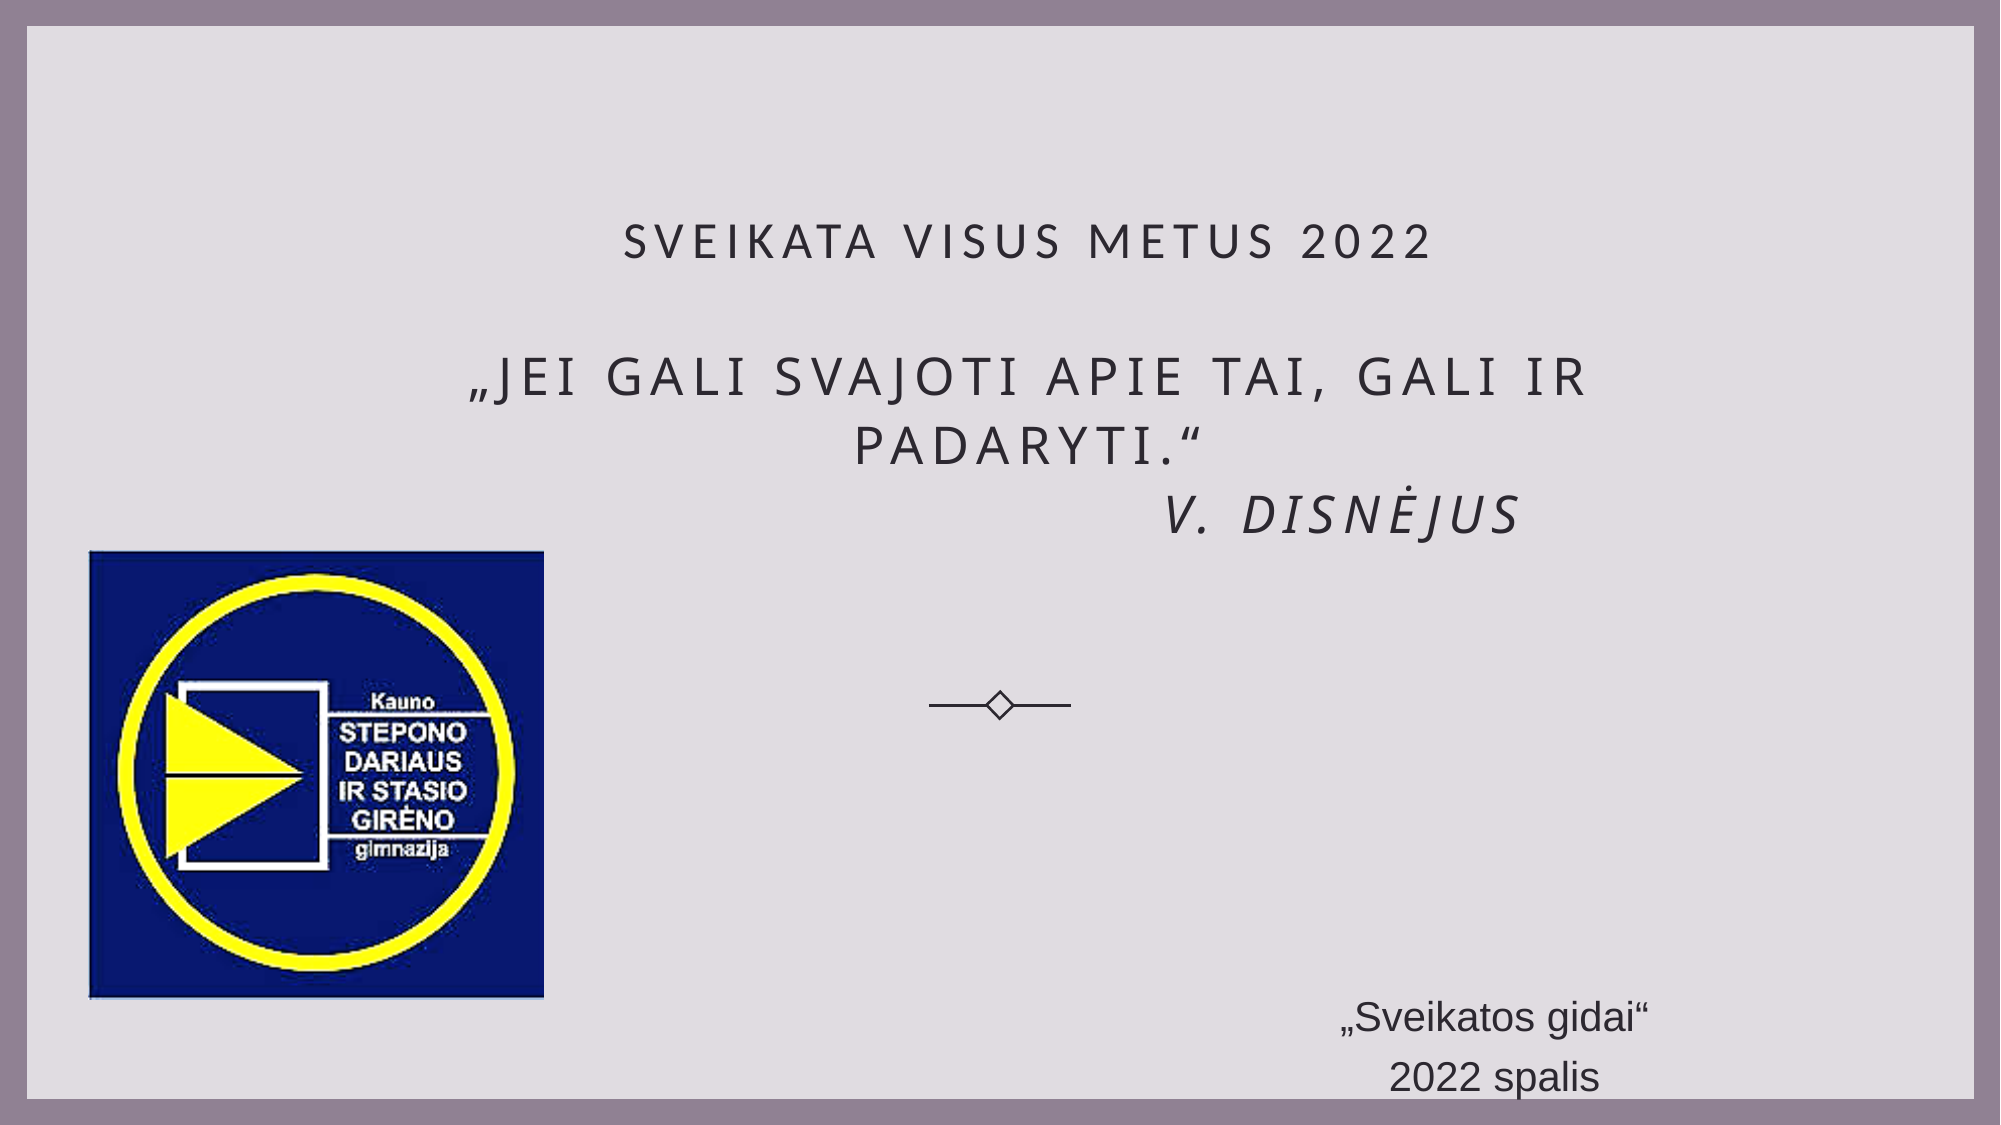

# SVEIKATA VISUS METUS 2022 „Jei gali svajoti apie tai, gali ir padaryti.“                              V. Disnėjus
„Sveikatos gidai“
2022 spalis